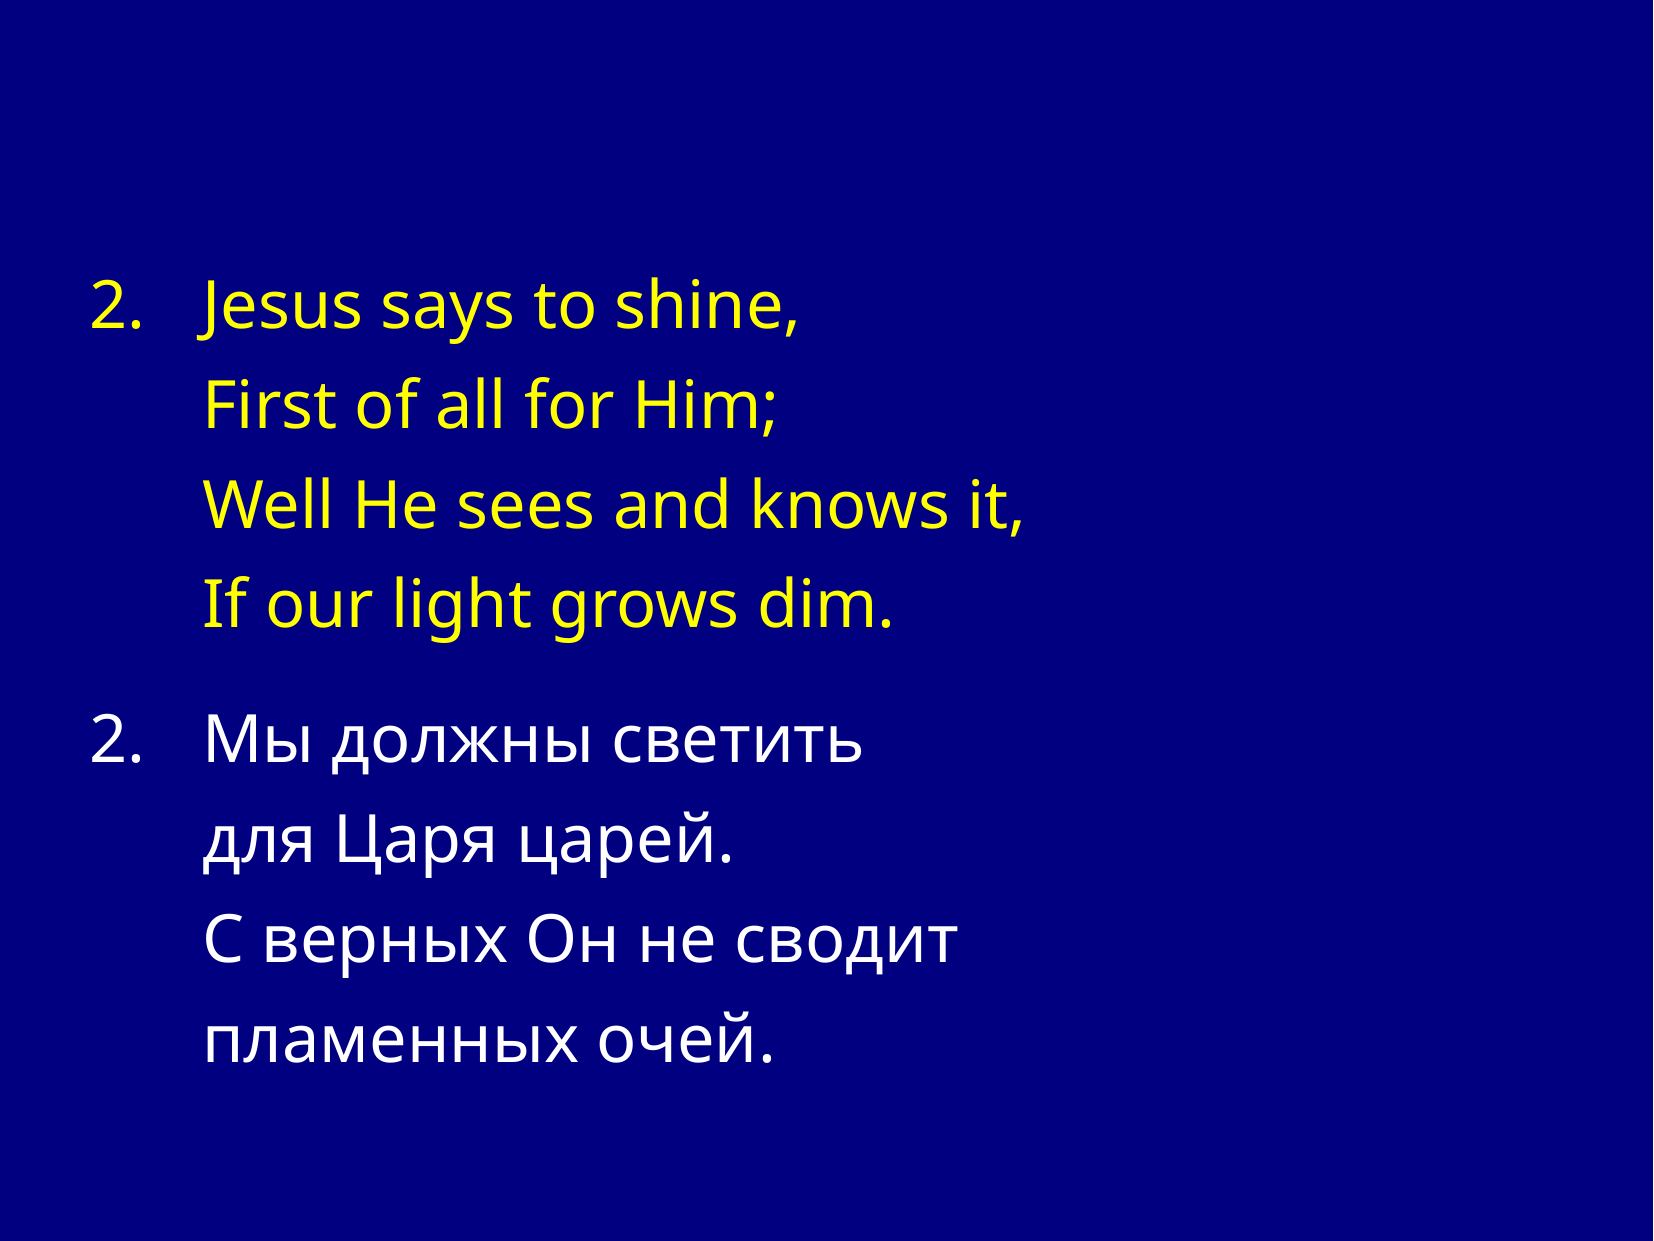

2.	Jesus says to shine,
	First of all for Him;
	Well He sees and knows it,
	If our light grows dim.
2.	Мы должны светить
	для Царя царей.
	С верных Он не сводит
	пламенных очей.